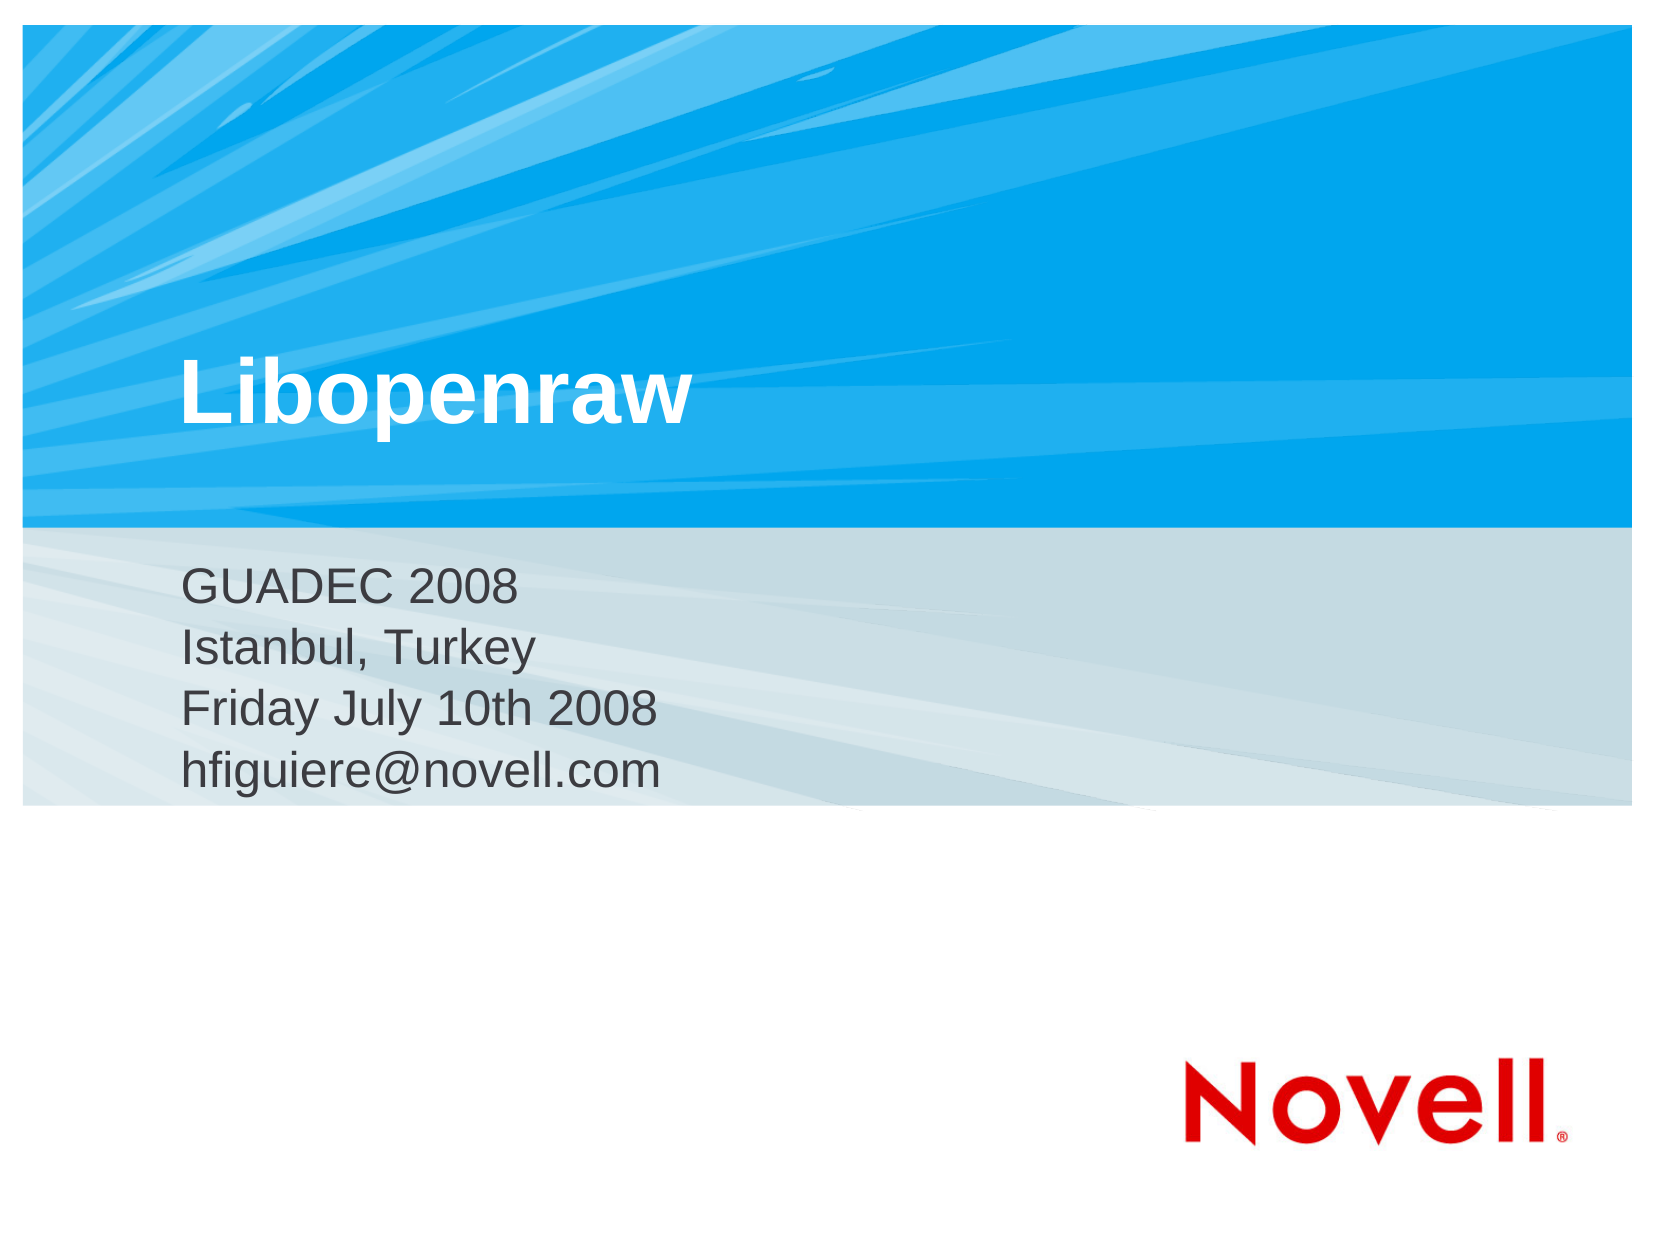

# Libopenraw
GUADEC 2008
Istanbul, Turkey
Friday July 10th 2008
hfiguiere@novell.com